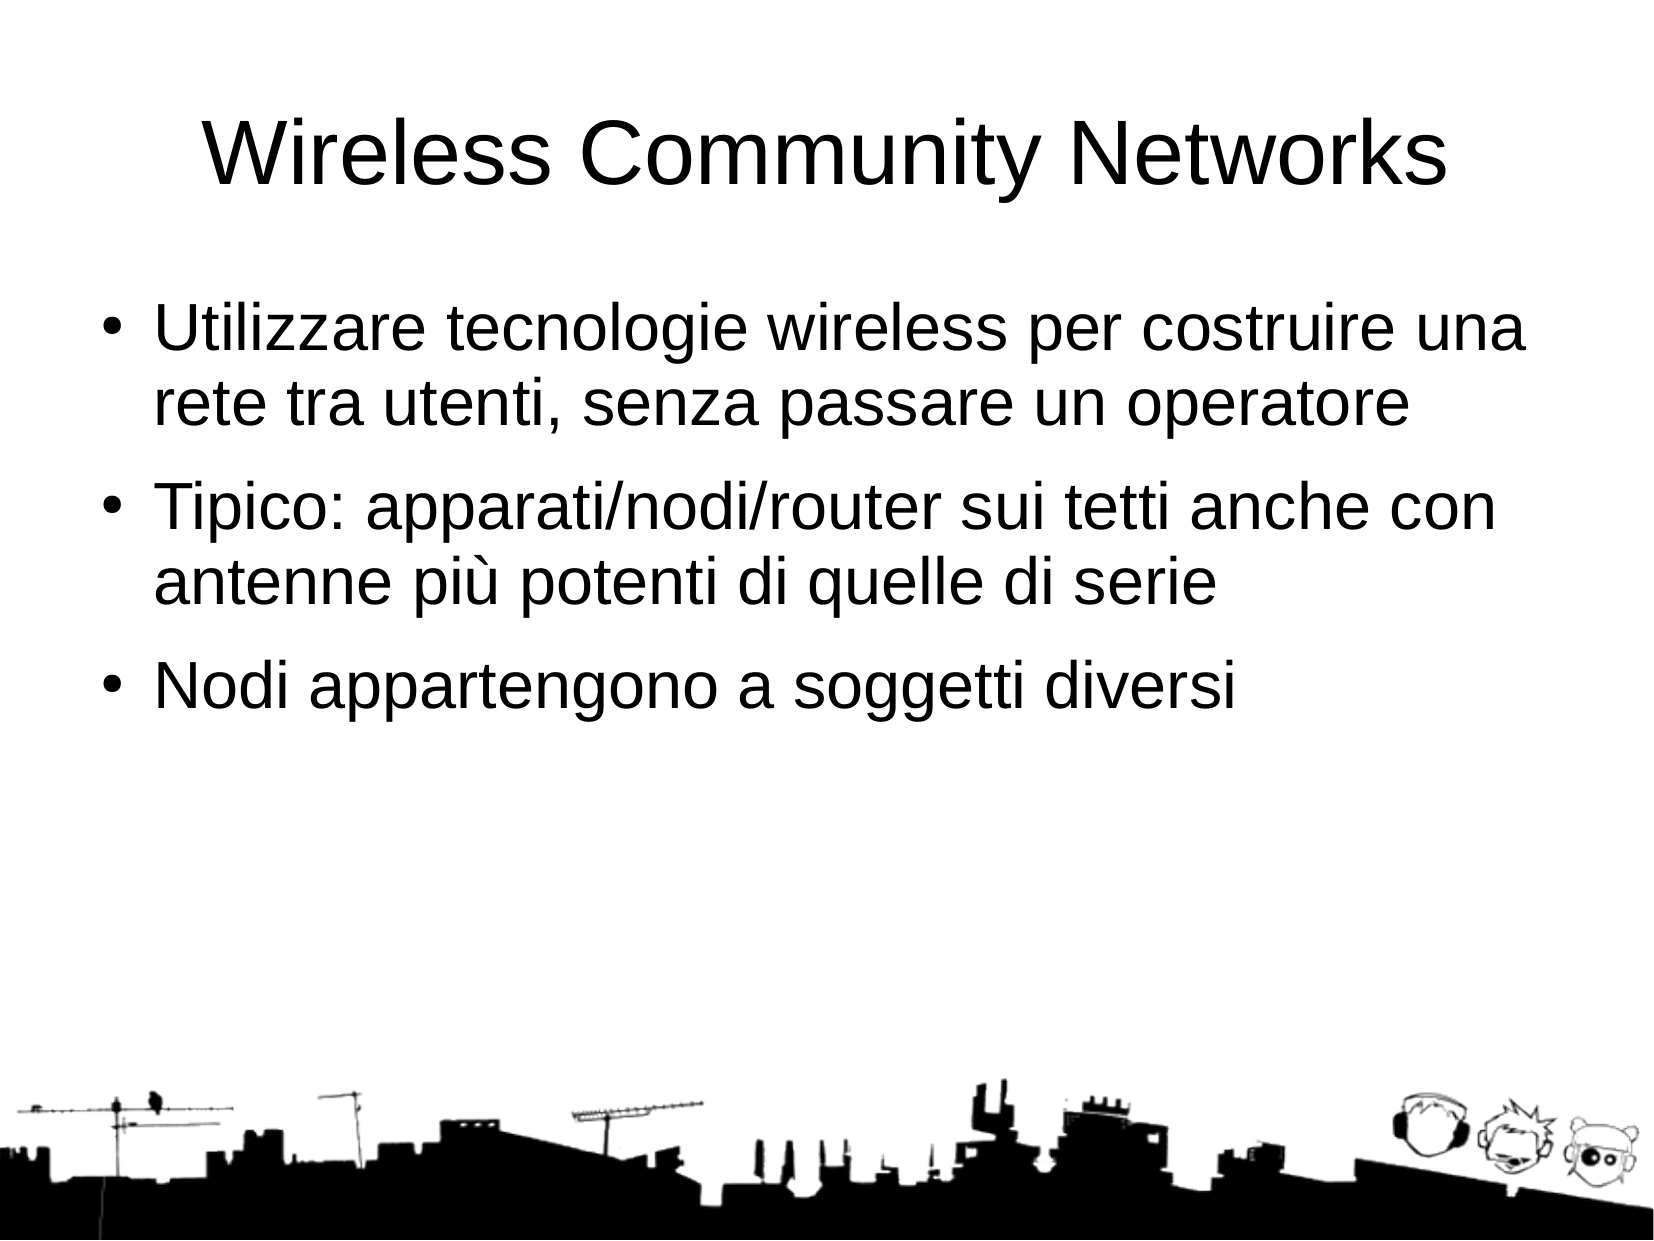

# Wireless Community Networks
Utilizzare tecnologie wireless per costruire una rete tra utenti, senza passare un operatore
Tipico: apparati/nodi/router sui tetti anche con antenne più potenti di quelle di serie
Nodi appartengono a soggetti diversi